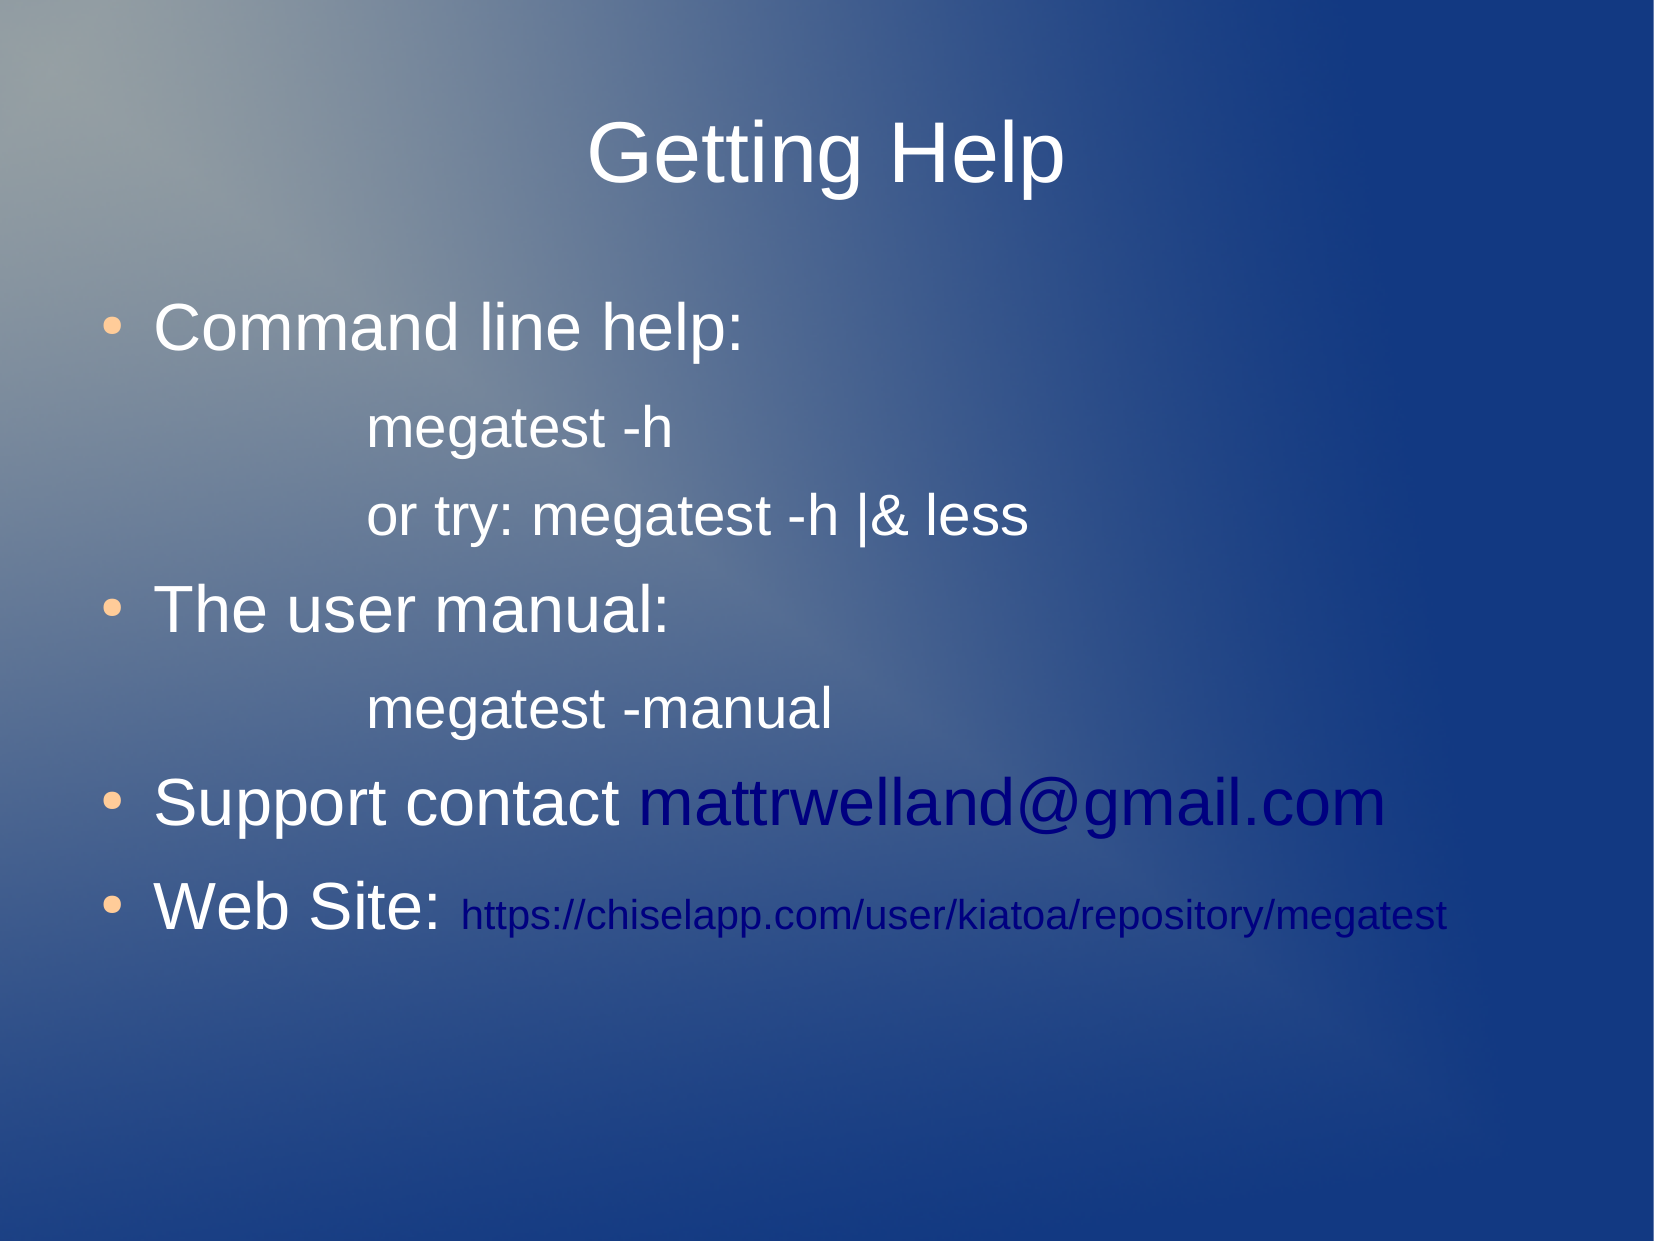

# Getting Help
Command line help:
megatest -h
or try: megatest -h |& less
The user manual:
megatest -manual
Support contact mattrwelland@gmail.com
Web Site: https://chiselapp.com/user/kiatoa/repository/megatest